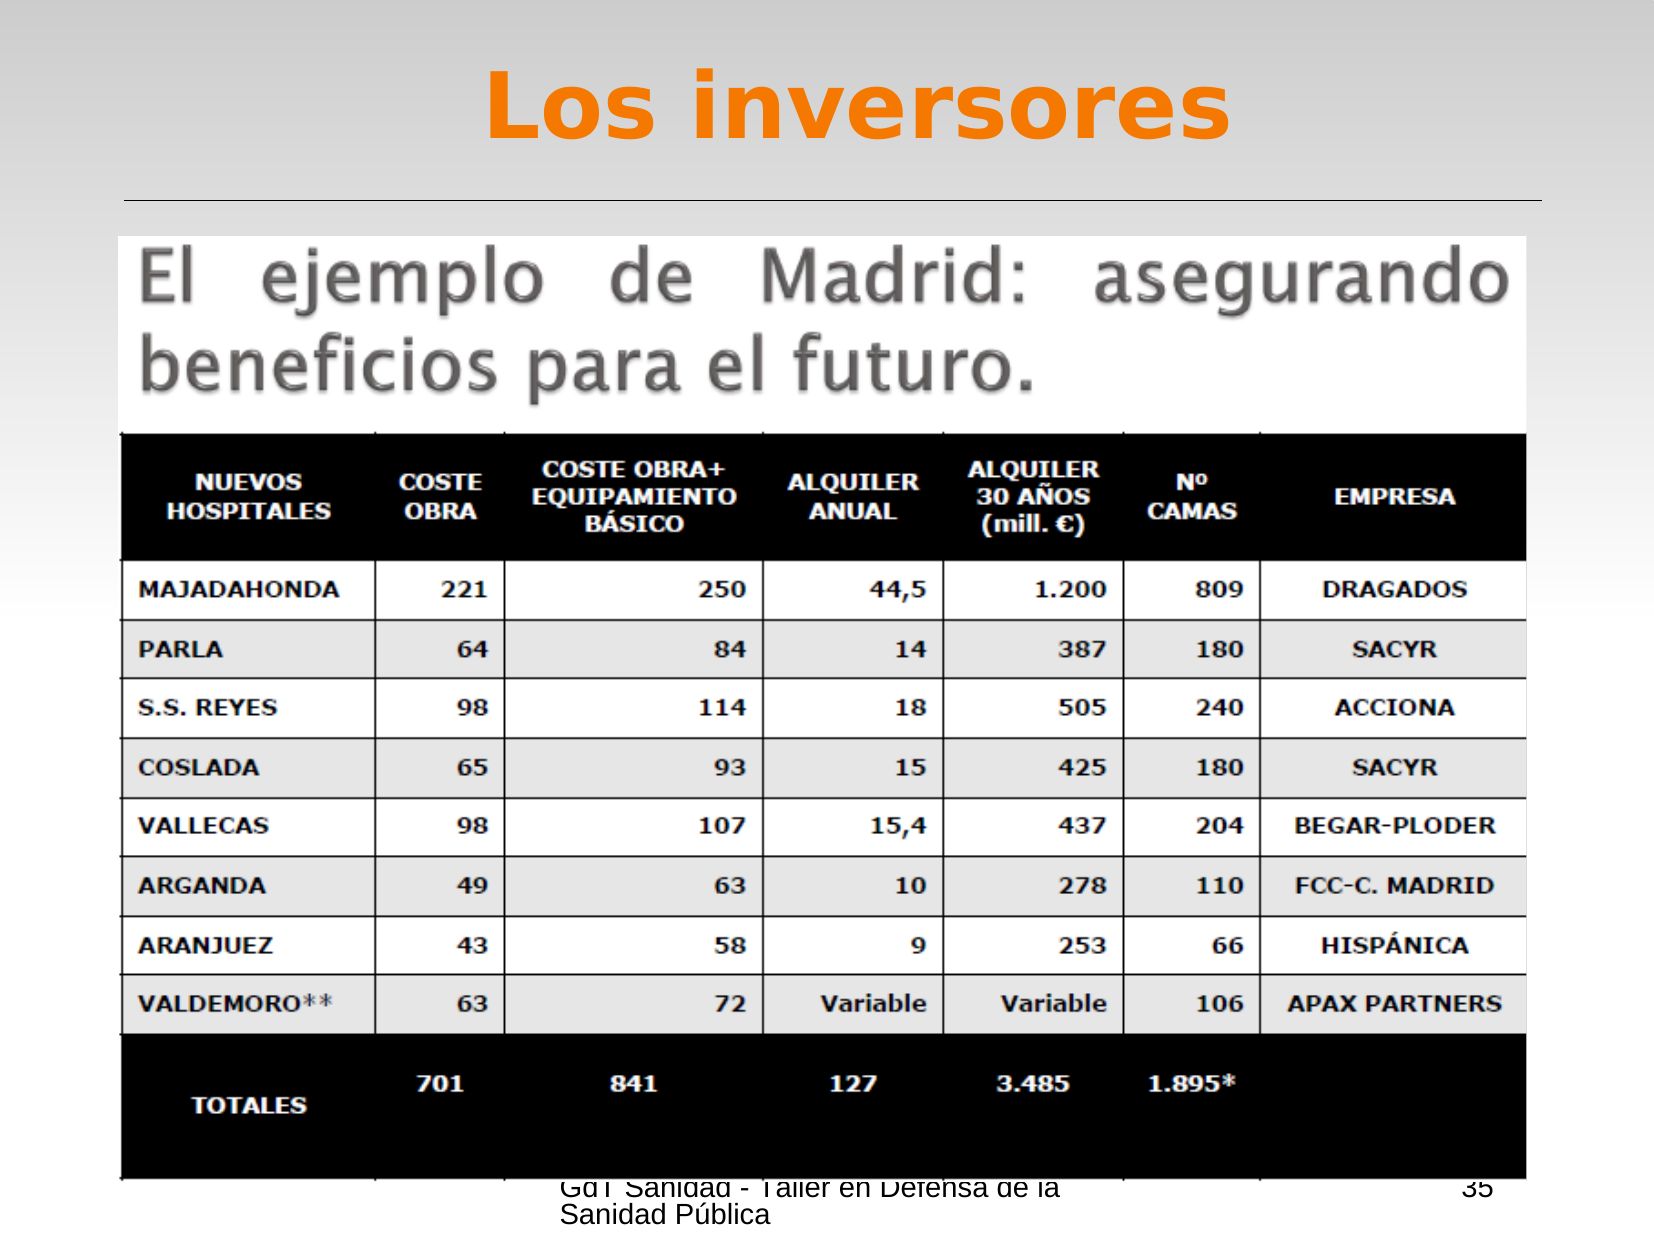

# Los inversores
GdT Sanidad - Taller en Defensa de la Sanidad Pública
35